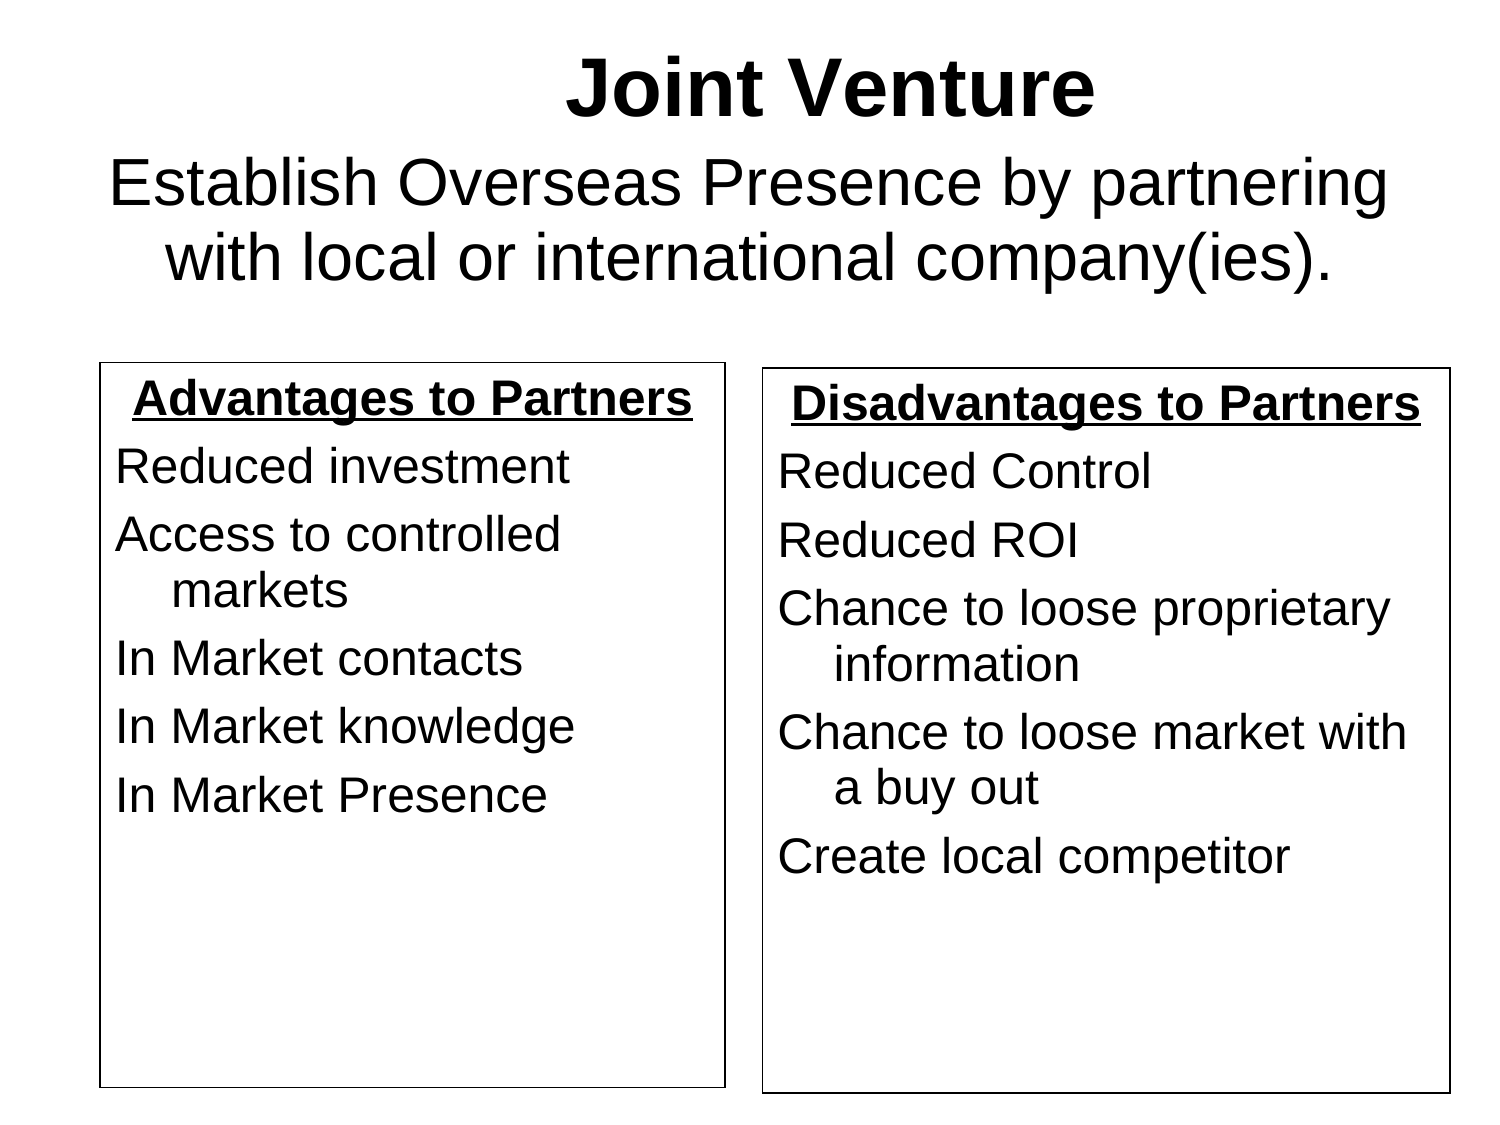

# Joint Venture
Establish Overseas Presence by partnering with local or international company(ies).
Advantages to Partners
Reduced investment
Access to controlled markets
In Market contacts
In Market knowledge
In Market Presence
Disadvantages to Partners
Reduced Control
Reduced ROI
Chance to loose proprietary information
Chance to loose market with a buy out
Create local competitor